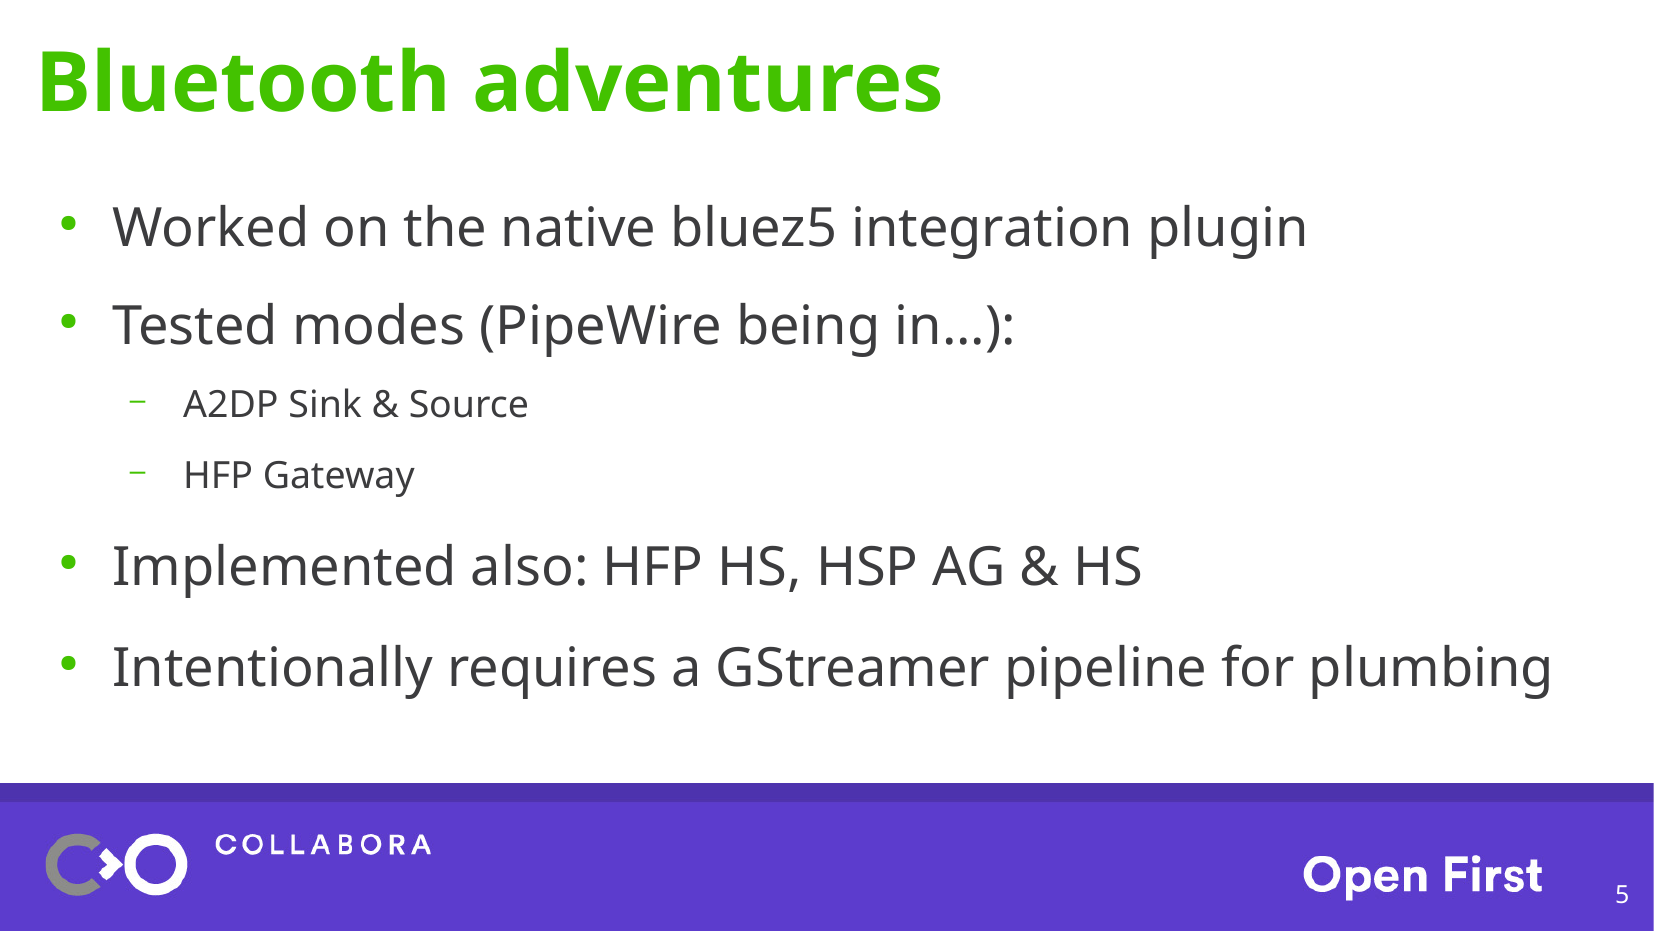

# Bluetooth adventures
Worked on the native bluez5 integration plugin
Tested modes (PipeWire being in...):
A2DP Sink & Source
HFP Gateway
Implemented also: HFP HS, HSP AG & HS
Intentionally requires a GStreamer pipeline for plumbing